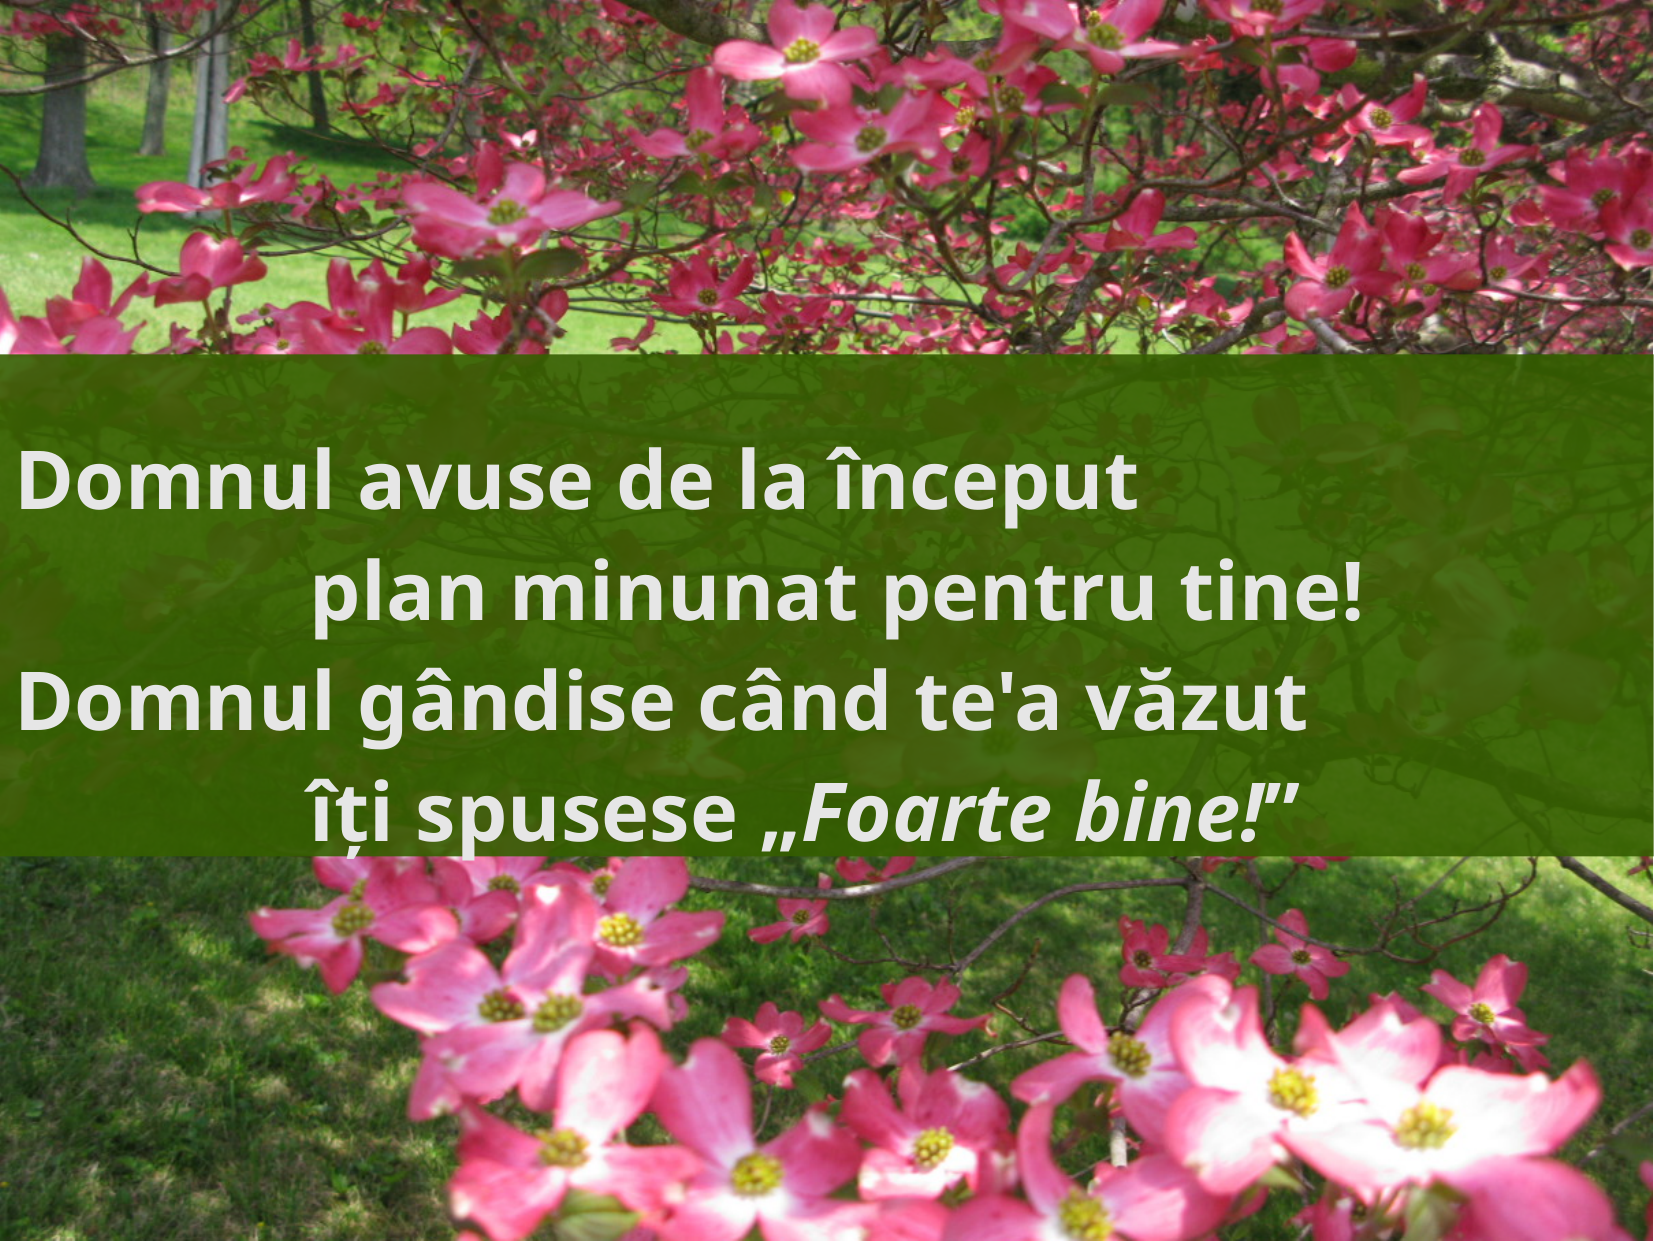

Domnul avuse de la început
				plan minunat pentru tine!
Domnul gândise când te'a văzut
				îţi spusese „Foarte bine!”